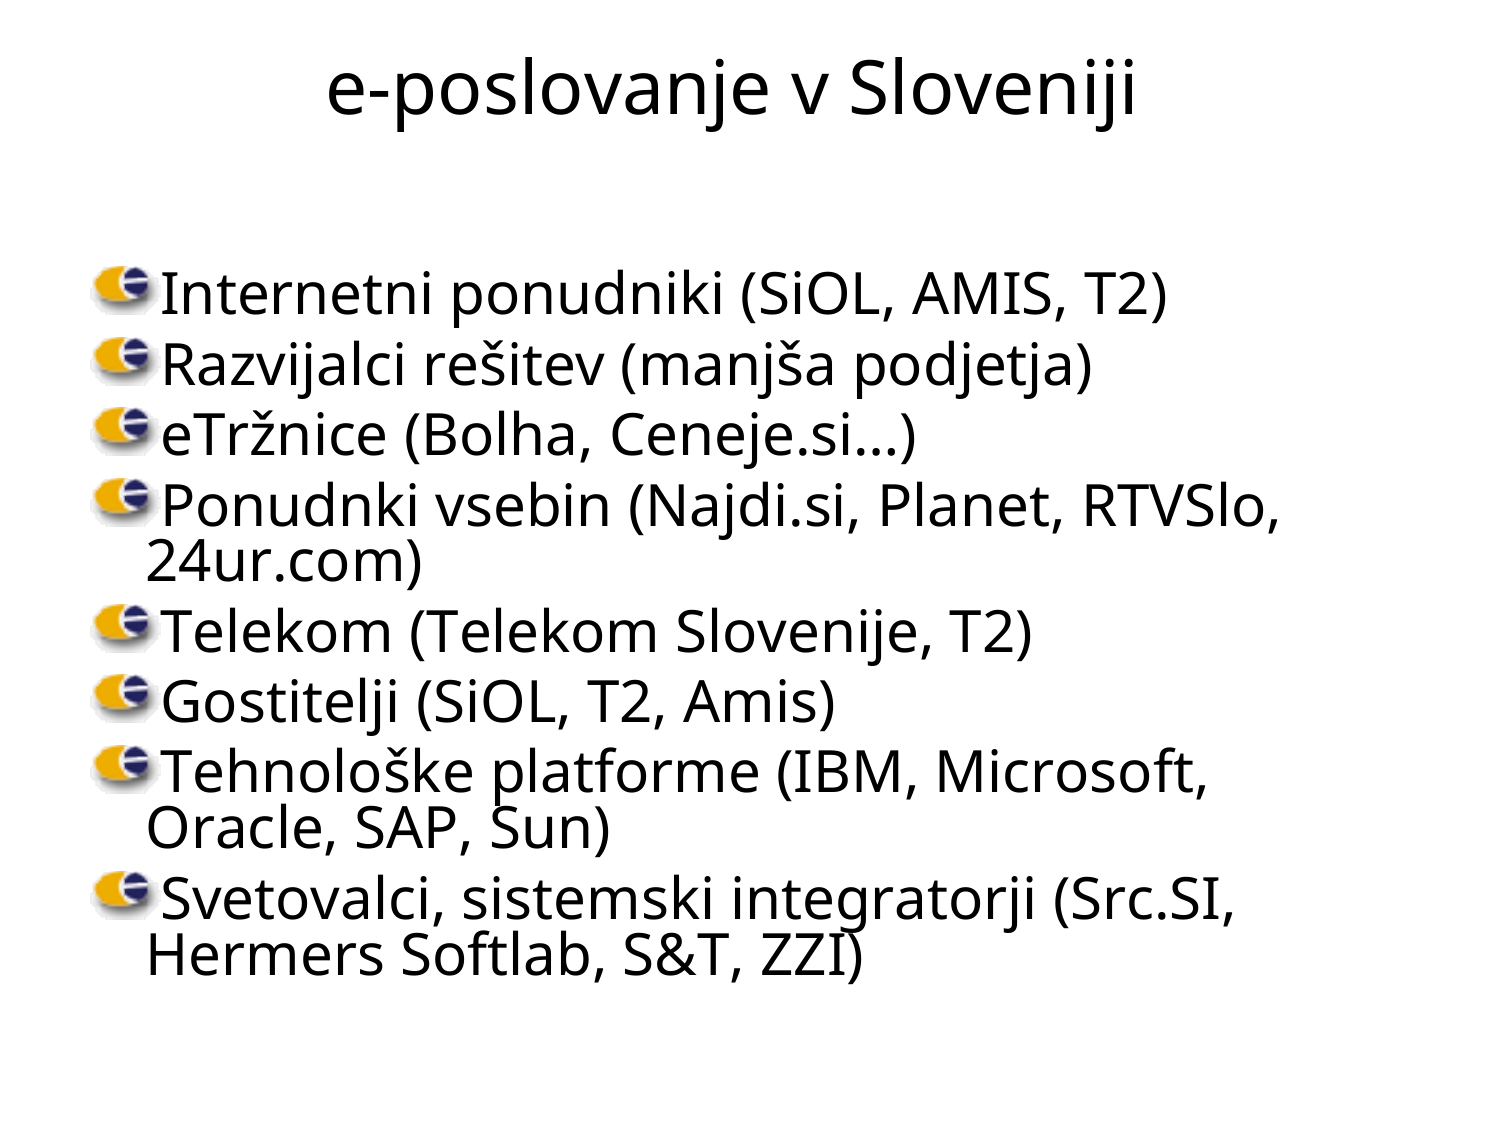

# e-poslovanje v Sloveniji
Internetni ponudniki (SiOL, AMIS, T2)
Razvijalci rešitev (manjša podjetja)
eTržnice (Bolha, Ceneje.si…)
Ponudnki vsebin (Najdi.si, Planet, RTVSlo, 24ur.com)
Telekom (Telekom Slovenije, T2)
Gostitelji (SiOL, T2, Amis)
Tehnološke platforme (IBM, Microsoft, Oracle, SAP, Sun)
Svetovalci, sistemski integratorji (Src.SI, Hermers Softlab, S&T, ZZI)